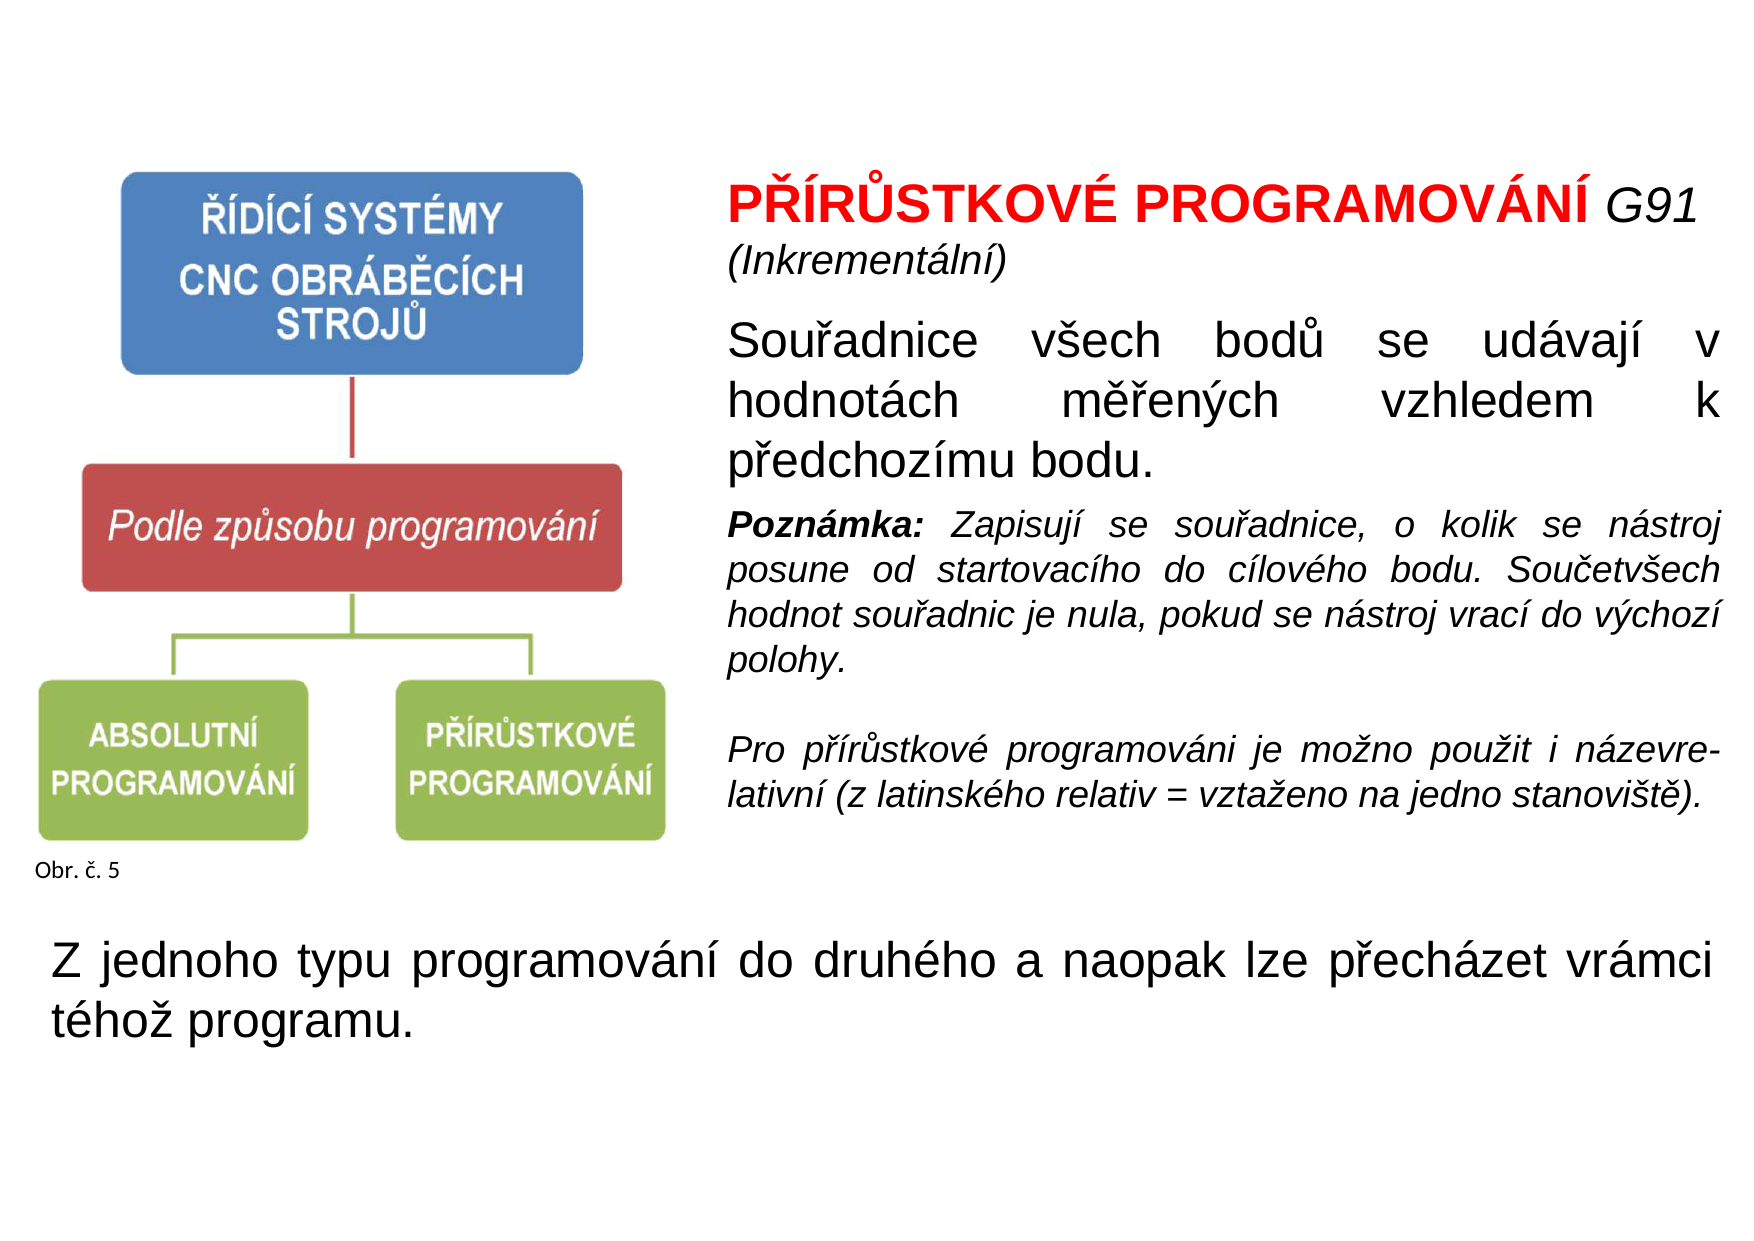

PŘÍRŮSTKOVÉ PROGRAMOVÁNÍ G91
(Inkrementální)
Souřadnice všech bodů se udávají v hodnotách měřených vzhledem k předchozímu bodu.
Poznámka: Zapisují se souřadnice, o kolik se nástroj posune od startovacího do cílového bodu. Součet všech hodnot souřadnic je nula, pokud se nástroj vrací do výchozí polohy.
Pro přírůstkové programováni je možno použit i název re-lativní (z latinského relativ = vztaženo na jedno stanoviště).
Obr. č. 5
Z jednoho typu programování do druhého a naopak lze přecházet v rámci téhož programu.